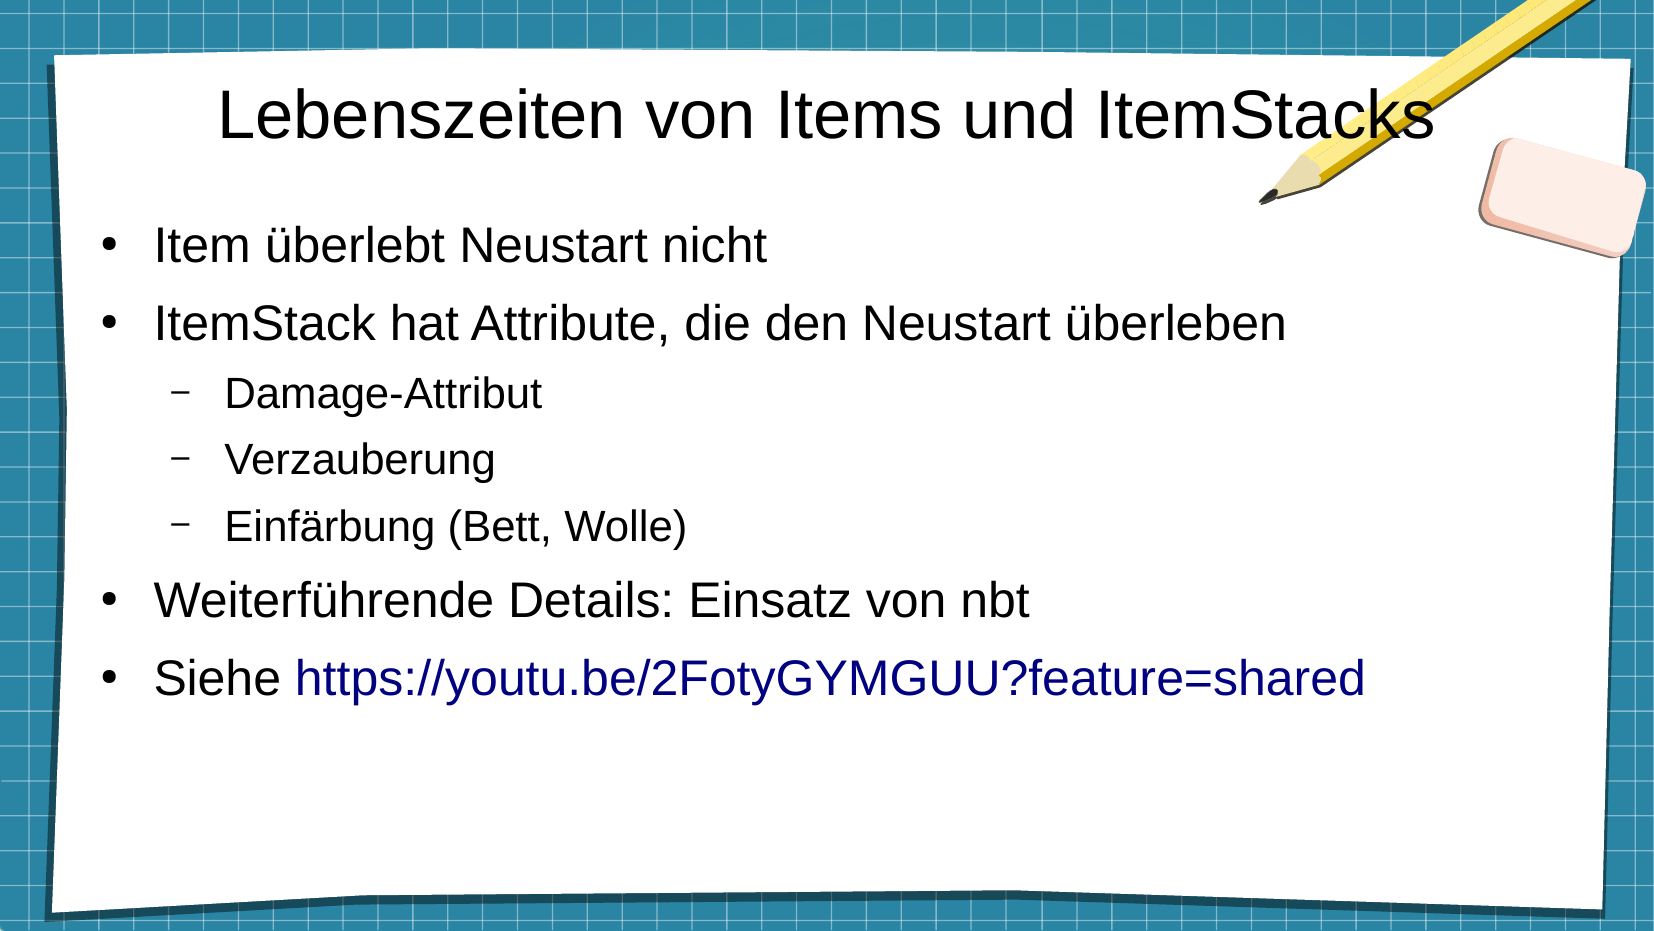

# Lebenszeiten von Items und ItemStacks
Item überlebt Neustart nicht
ItemStack hat Attribute, die den Neustart überleben
Damage-Attribut
Verzauberung
Einfärbung (Bett, Wolle)
Weiterführende Details: Einsatz von nbt
Siehe https://youtu.be/2FotyGYMGUU?feature=shared